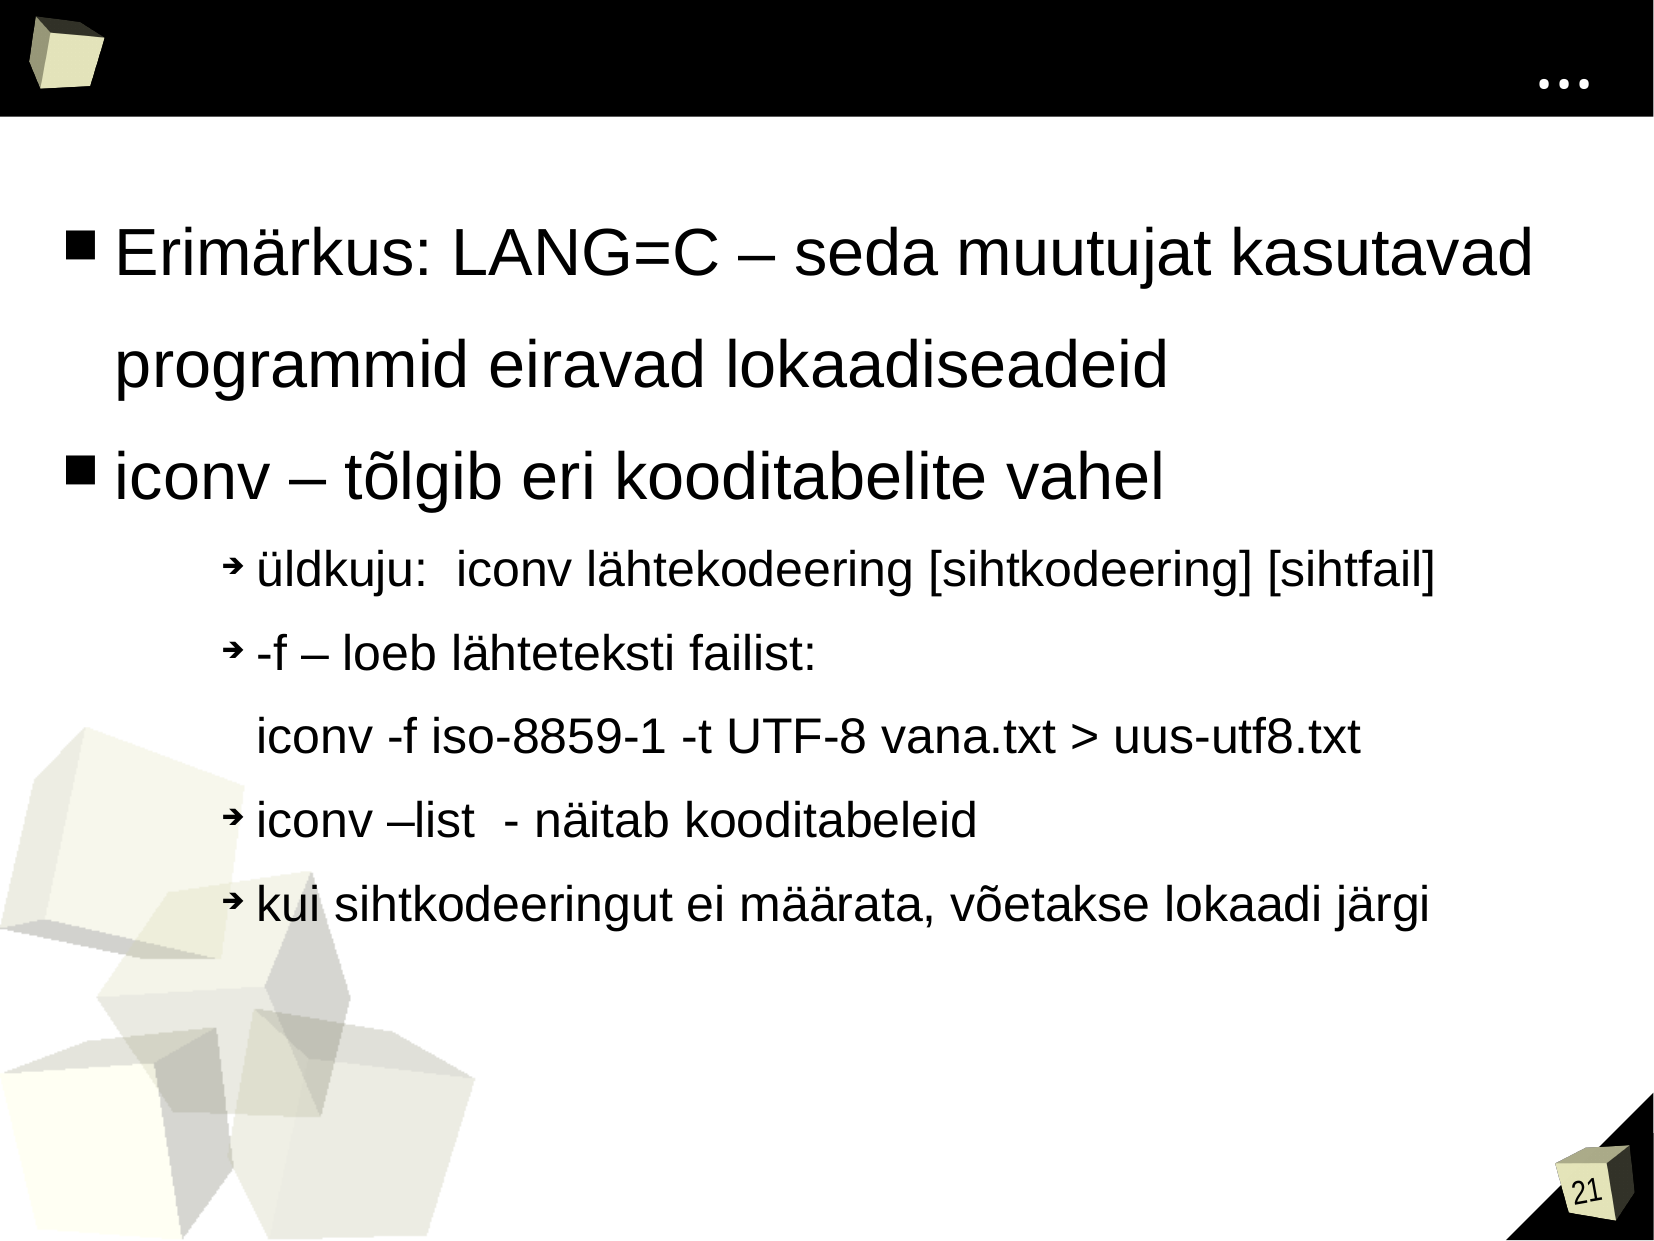

# ...
Erimärkus: LANG=C – seda muutujat kasutavad programmid eiravad lokaadiseadeid
iconv – tõlgib eri kooditabelite vahel
üldkuju: iconv lähtekodeering [sihtkodeering] [sihtfail]
-f – loeb lähteteksti failist:
iconv -f iso-8859-1 -t UTF-8 vana.txt > uus-utf8.txt
iconv –list - näitab kooditabeleid
kui sihtkodeeringut ei määrata, võetakse lokaadi järgi